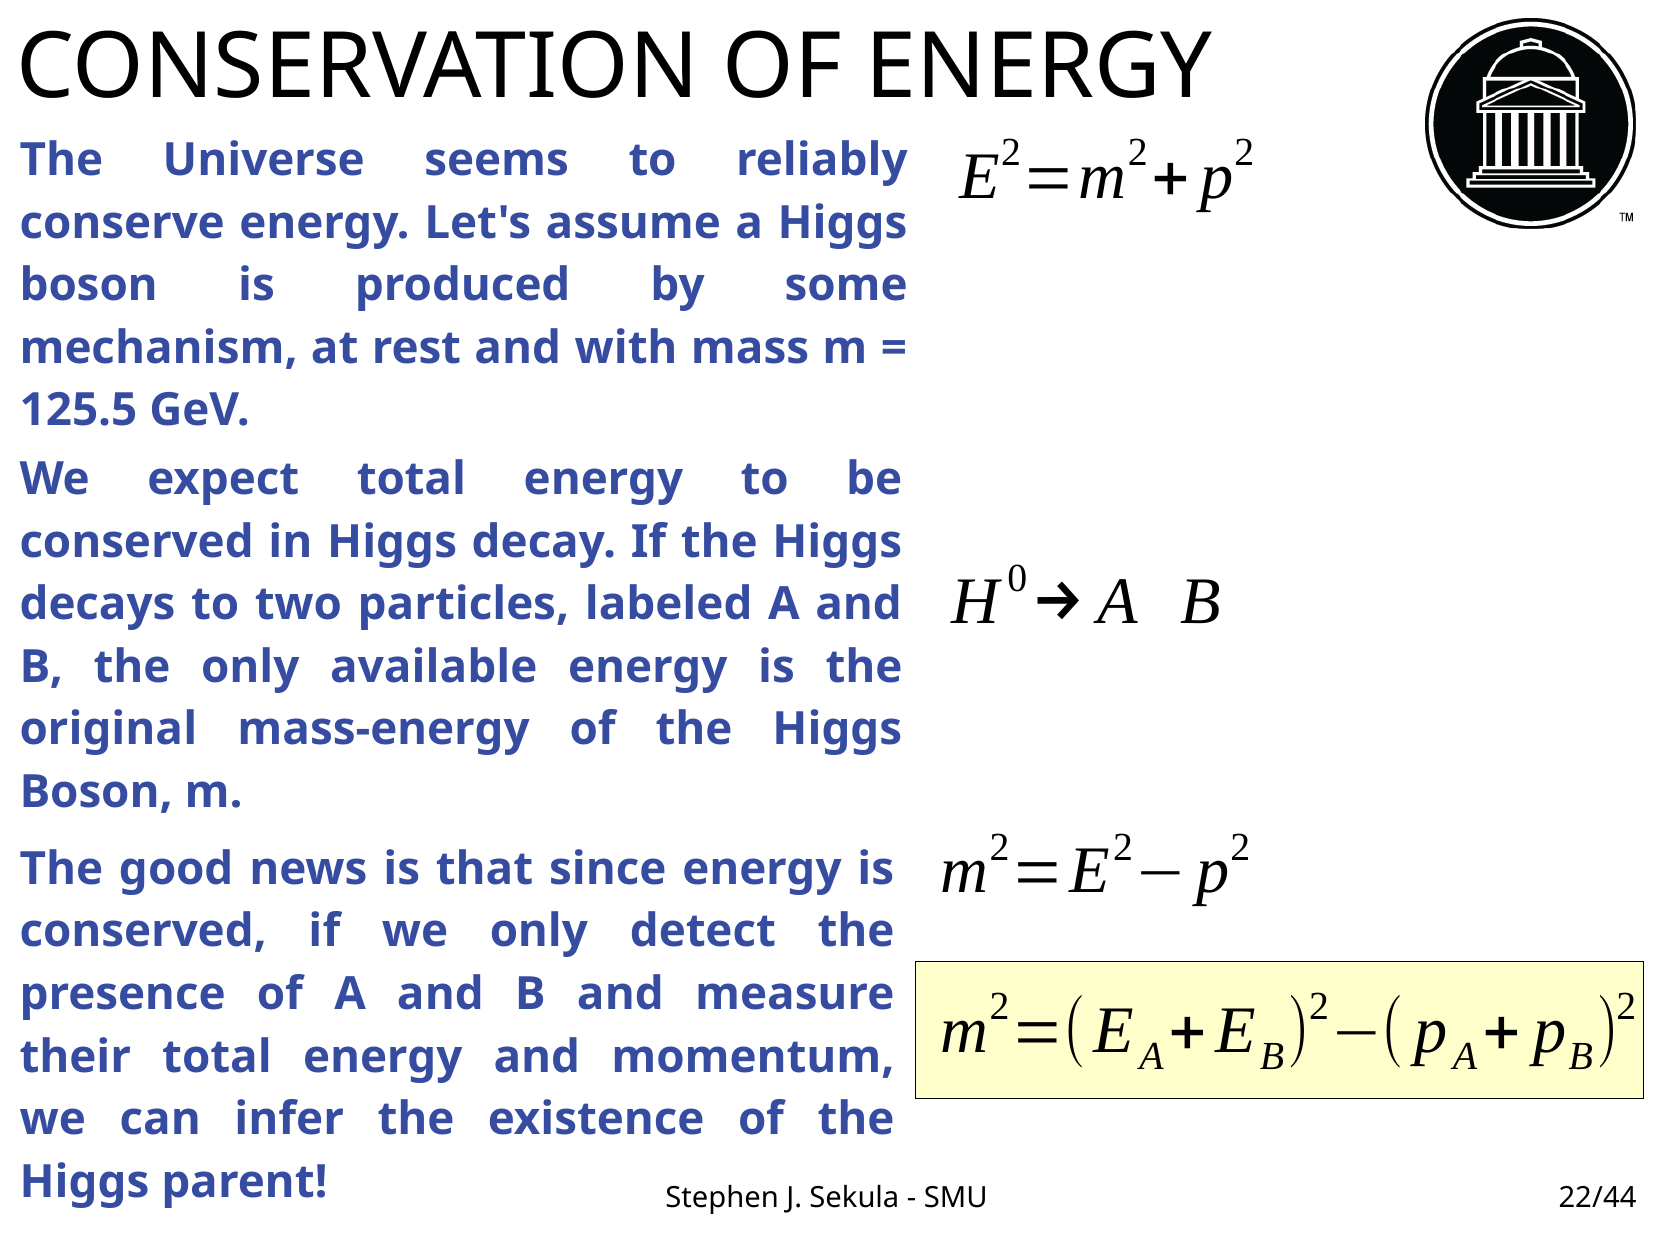

# CONSERVATION OF ENERGY
The Universe seems to reliably conserve energy. Let's assume a Higgs boson is produced by some mechanism, at rest and with mass m = 125.5 GeV.
We expect total energy to be conserved in Higgs decay. If the Higgs decays to two particles, labeled A and B, the only available energy is the original mass-energy of the Higgs Boson, m.
The good news is that since energy is conserved, if we only detect the presence of A and B and measure their total energy and momentum, we can infer the existence of the Higgs parent!
22
Stephen J. Sekula - SMU